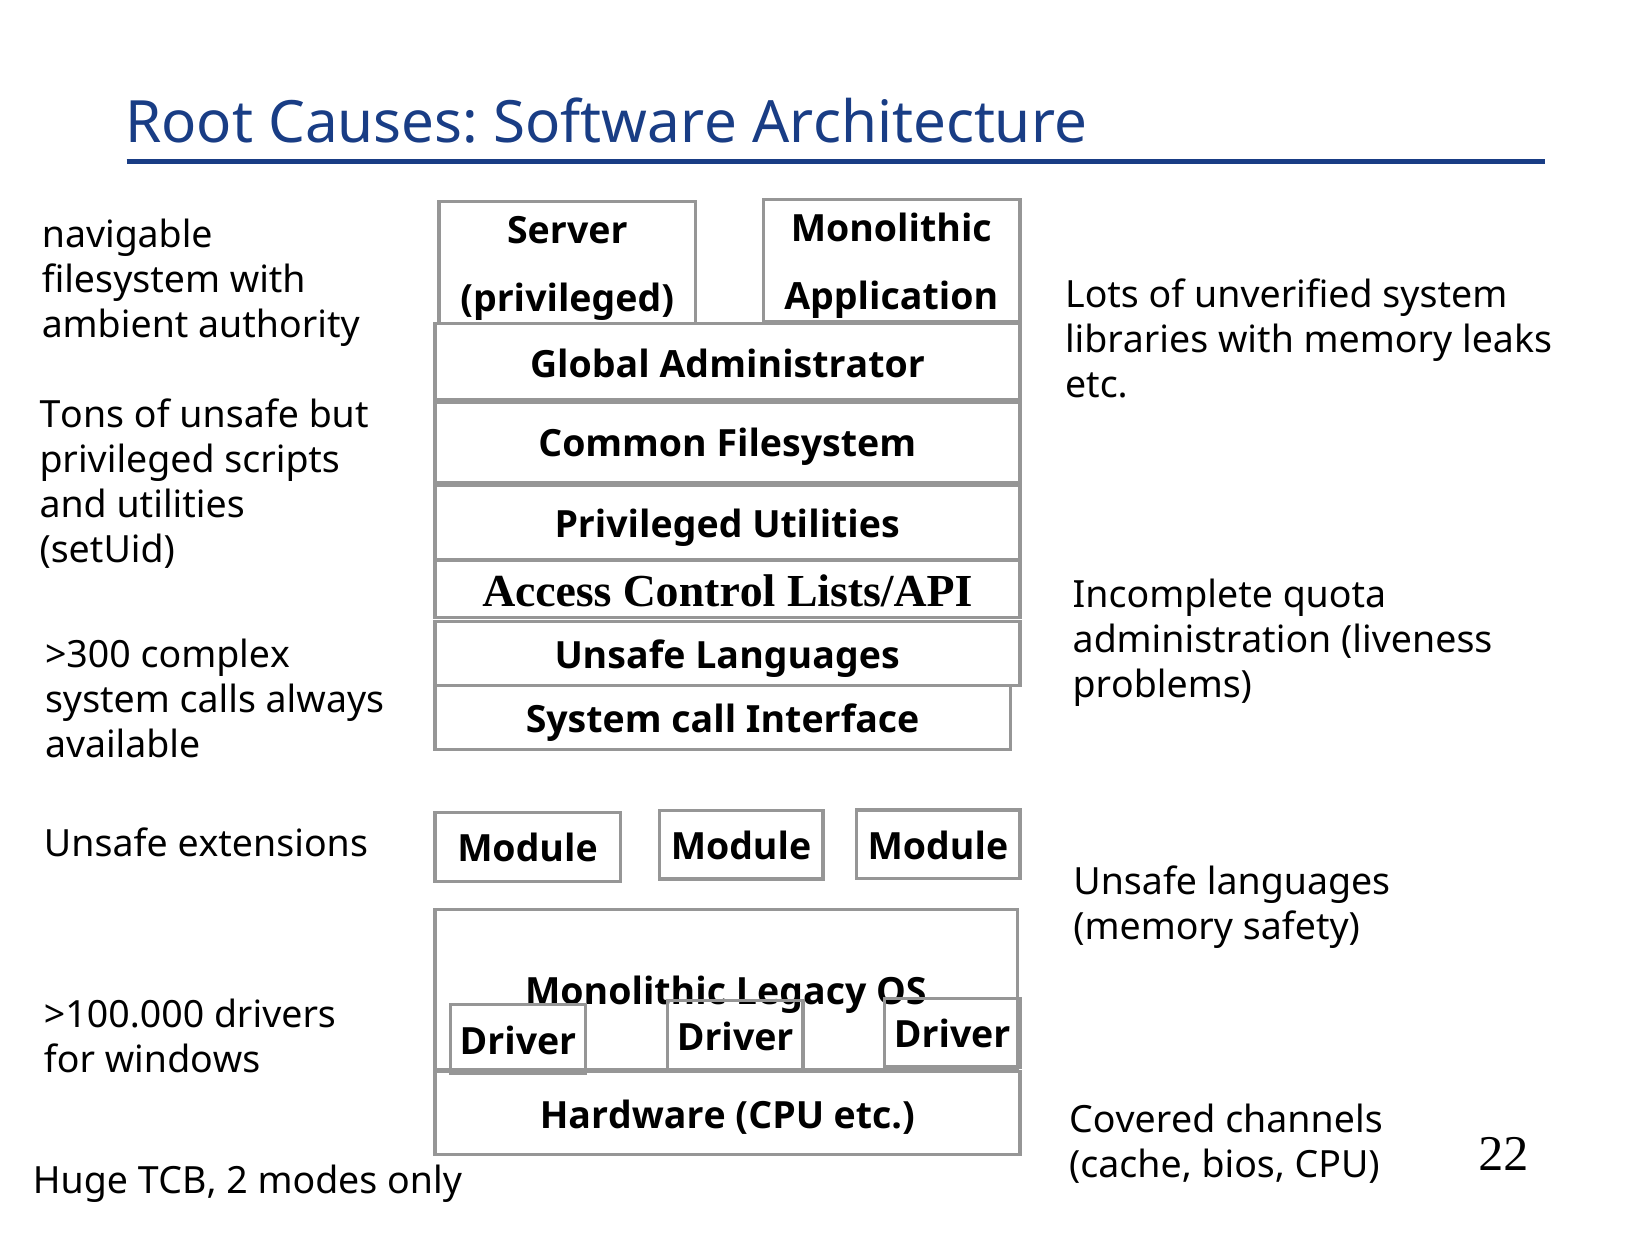

# Root Causes: Software Architecture
Monolithic
Application
Server
(privileged)
navigable filesystem with ambient authority
Lots of unverified system libraries with memory leaks etc.
Global Administrator
Tons of unsafe but privileged scripts and utilities (setUid)
Common Filesystem
Privileged Utilities
Access Control Lists/API
Incomplete quota administration (liveness problems)
Unsafe Languages
>300 complex system calls always available
System call Interface
Module
Module
Module
Unsafe extensions
Unsafe languages (memory safety)
Monolithic Legacy OS
>100.000 drivers for windows
Driver
Driver
Driver
Hardware (CPU etc.)
Covered channels (cache, bios, CPU)
22
Huge TCB, 2 modes only